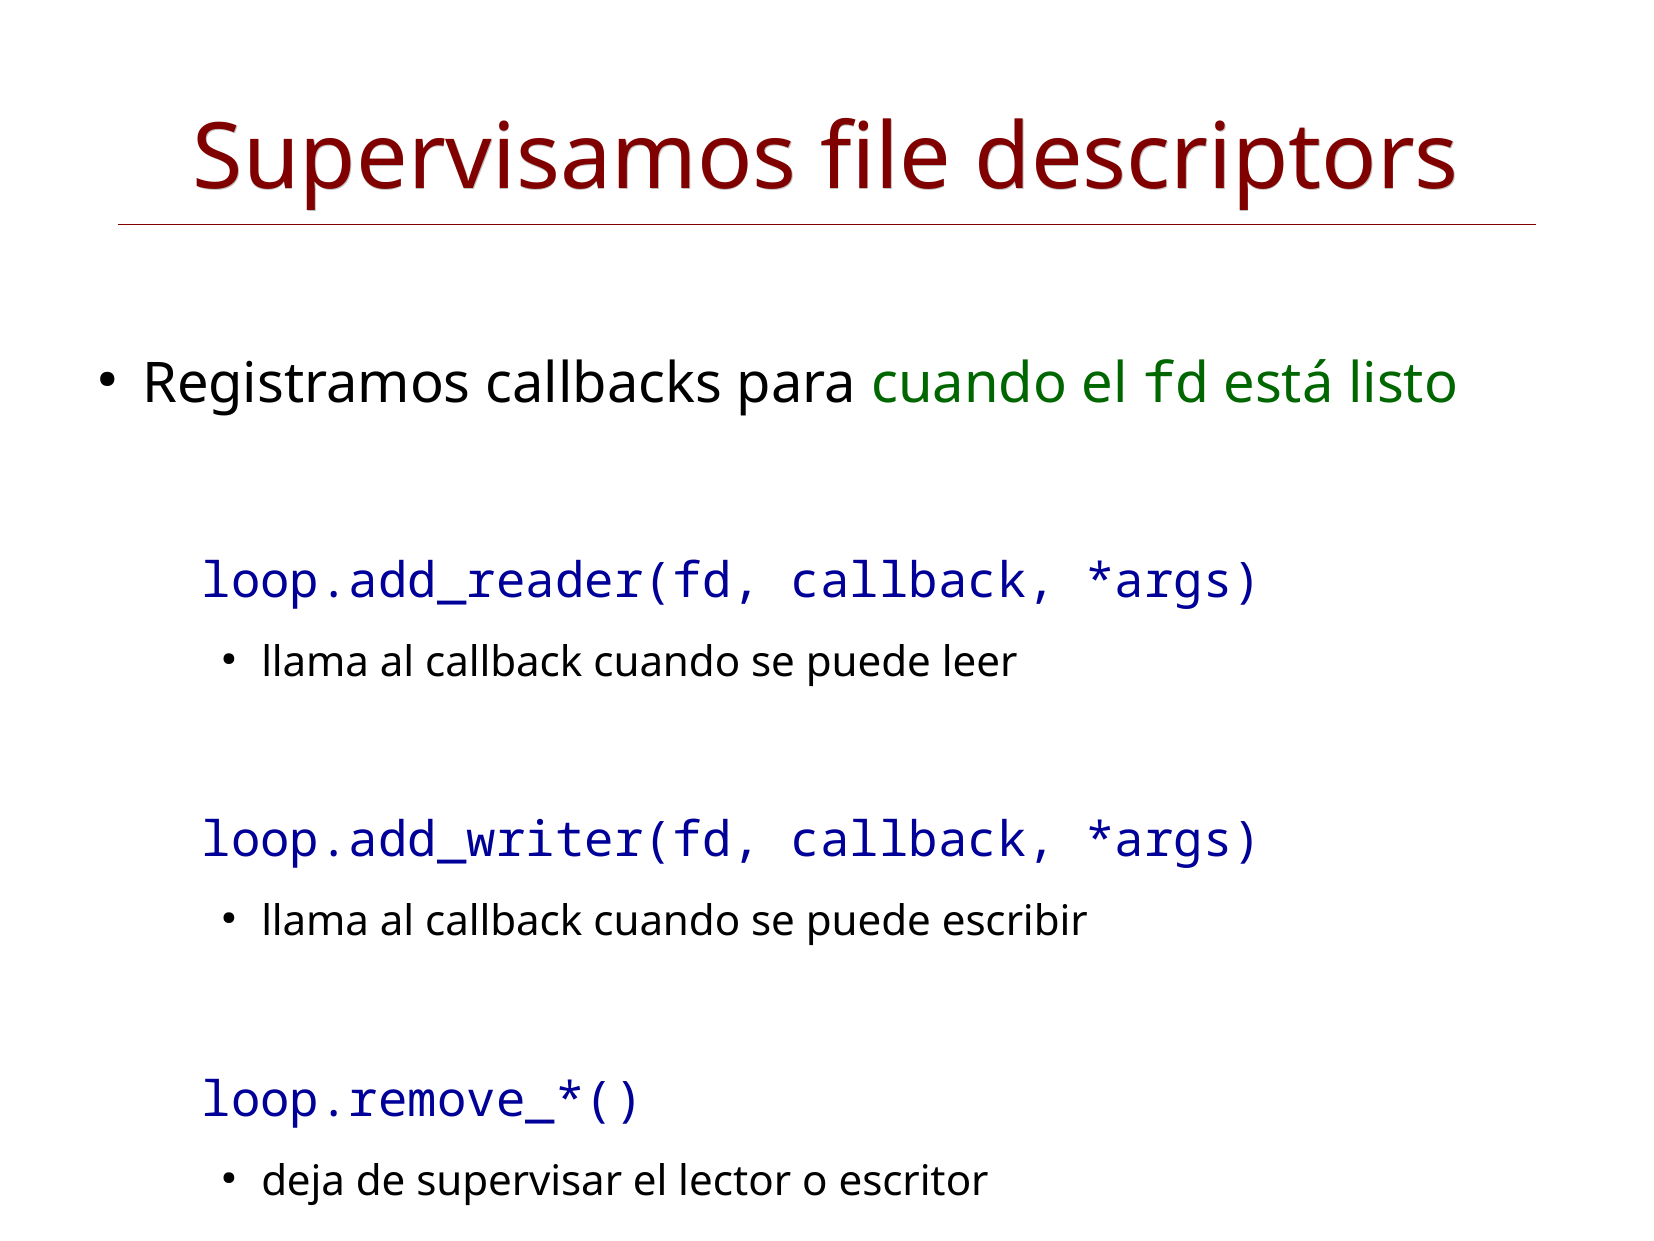

# Supervisamos file descriptors
Registramos callbacks para cuando el fd está listo
loop.add_reader(fd, callback, *args)
llama al callback cuando se puede leer
loop.add_writer(fd, callback, *args)
llama al callback cuando se puede escribir
loop.remove_*()
deja de supervisar el lector o escritor